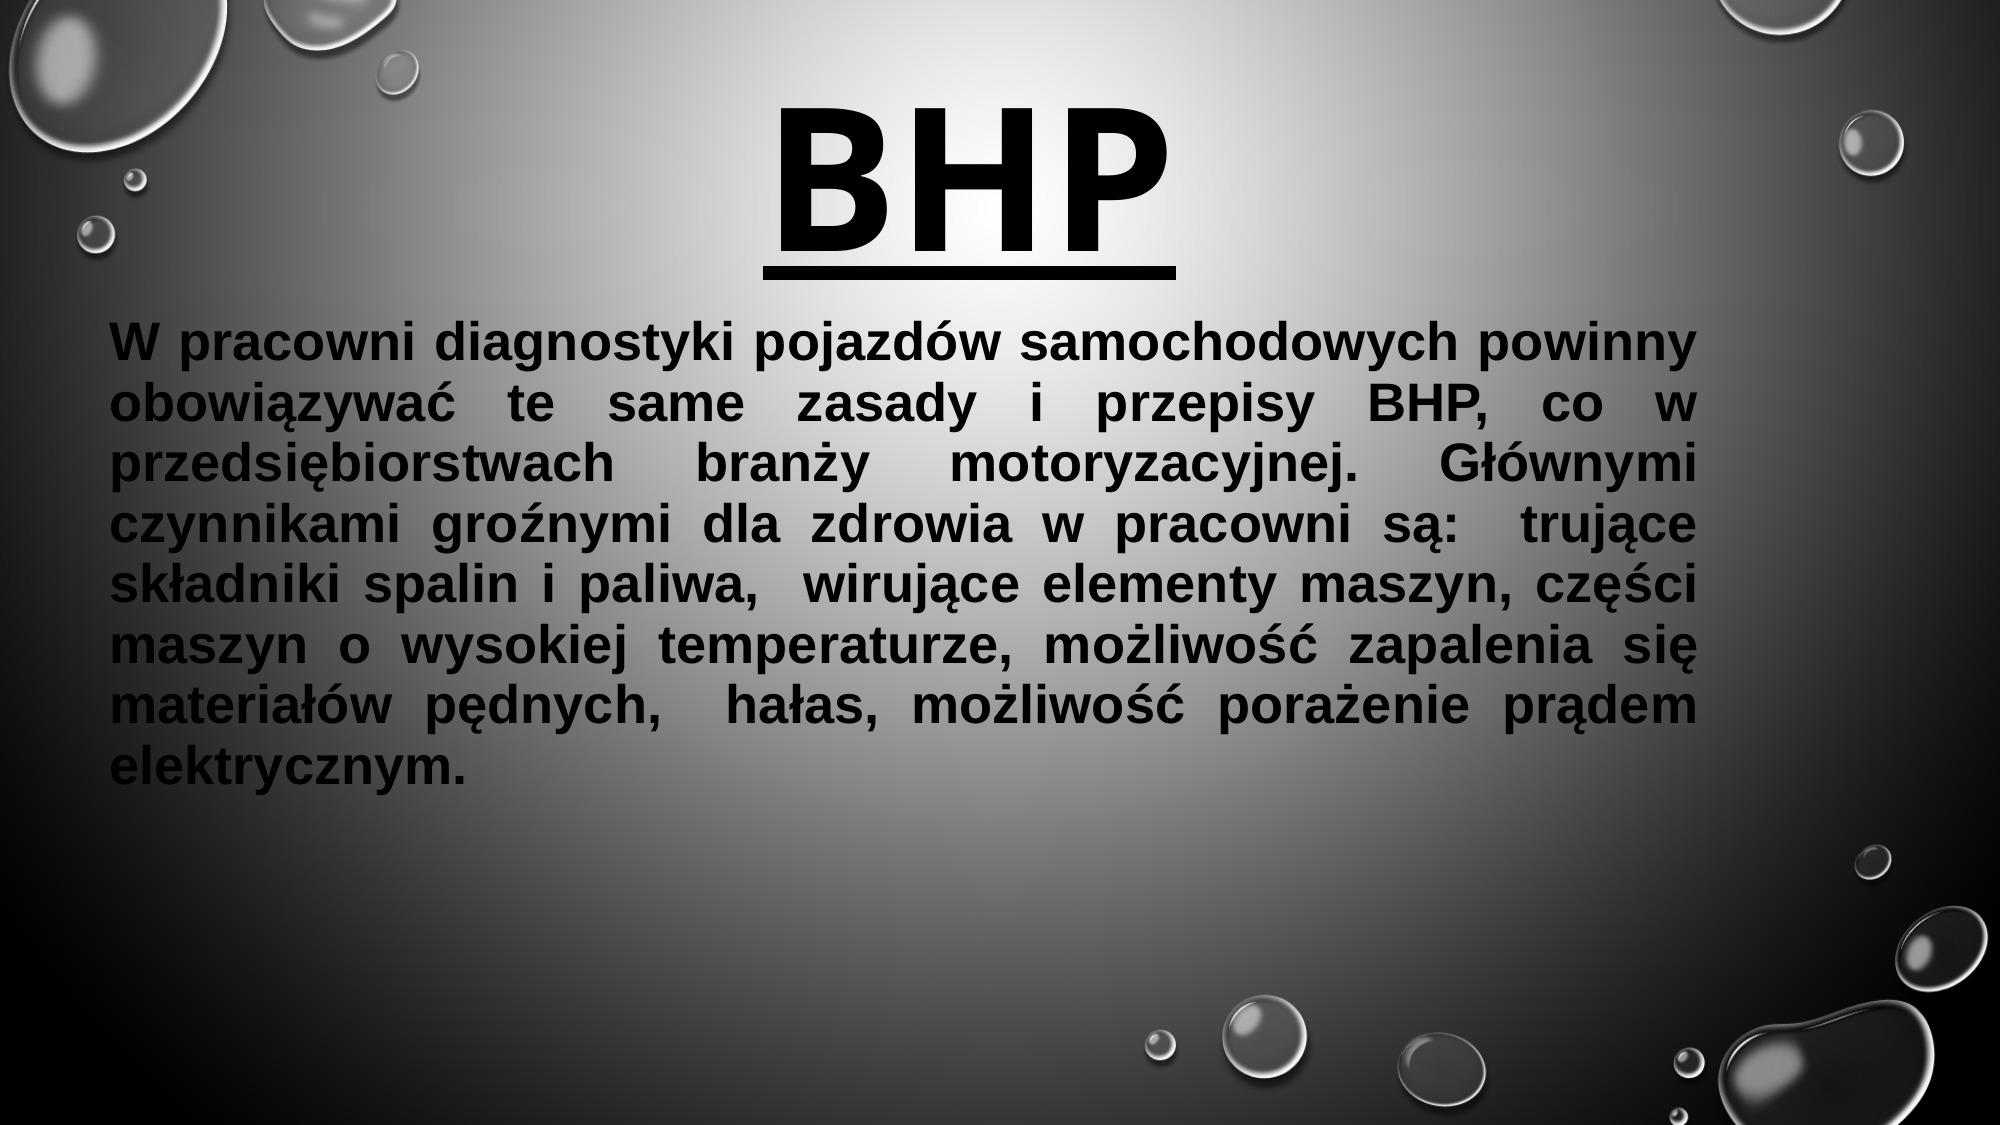

# BHP
W pracowni diagnostyki pojazdów samochodowych powinny obowiązywać te same zasady i przepisy BHP, co w przedsiębiorstwach branży motoryzacyjnej. Głównymi czynnikami groźnymi dla zdrowia w pracowni są: trujące składniki spalin i paliwa, wirujące elementy maszyn, części maszyn o wysokiej temperaturze, możliwość zapalenia się materiałów pędnych, hałas, możliwość porażenie prądem elektrycznym.